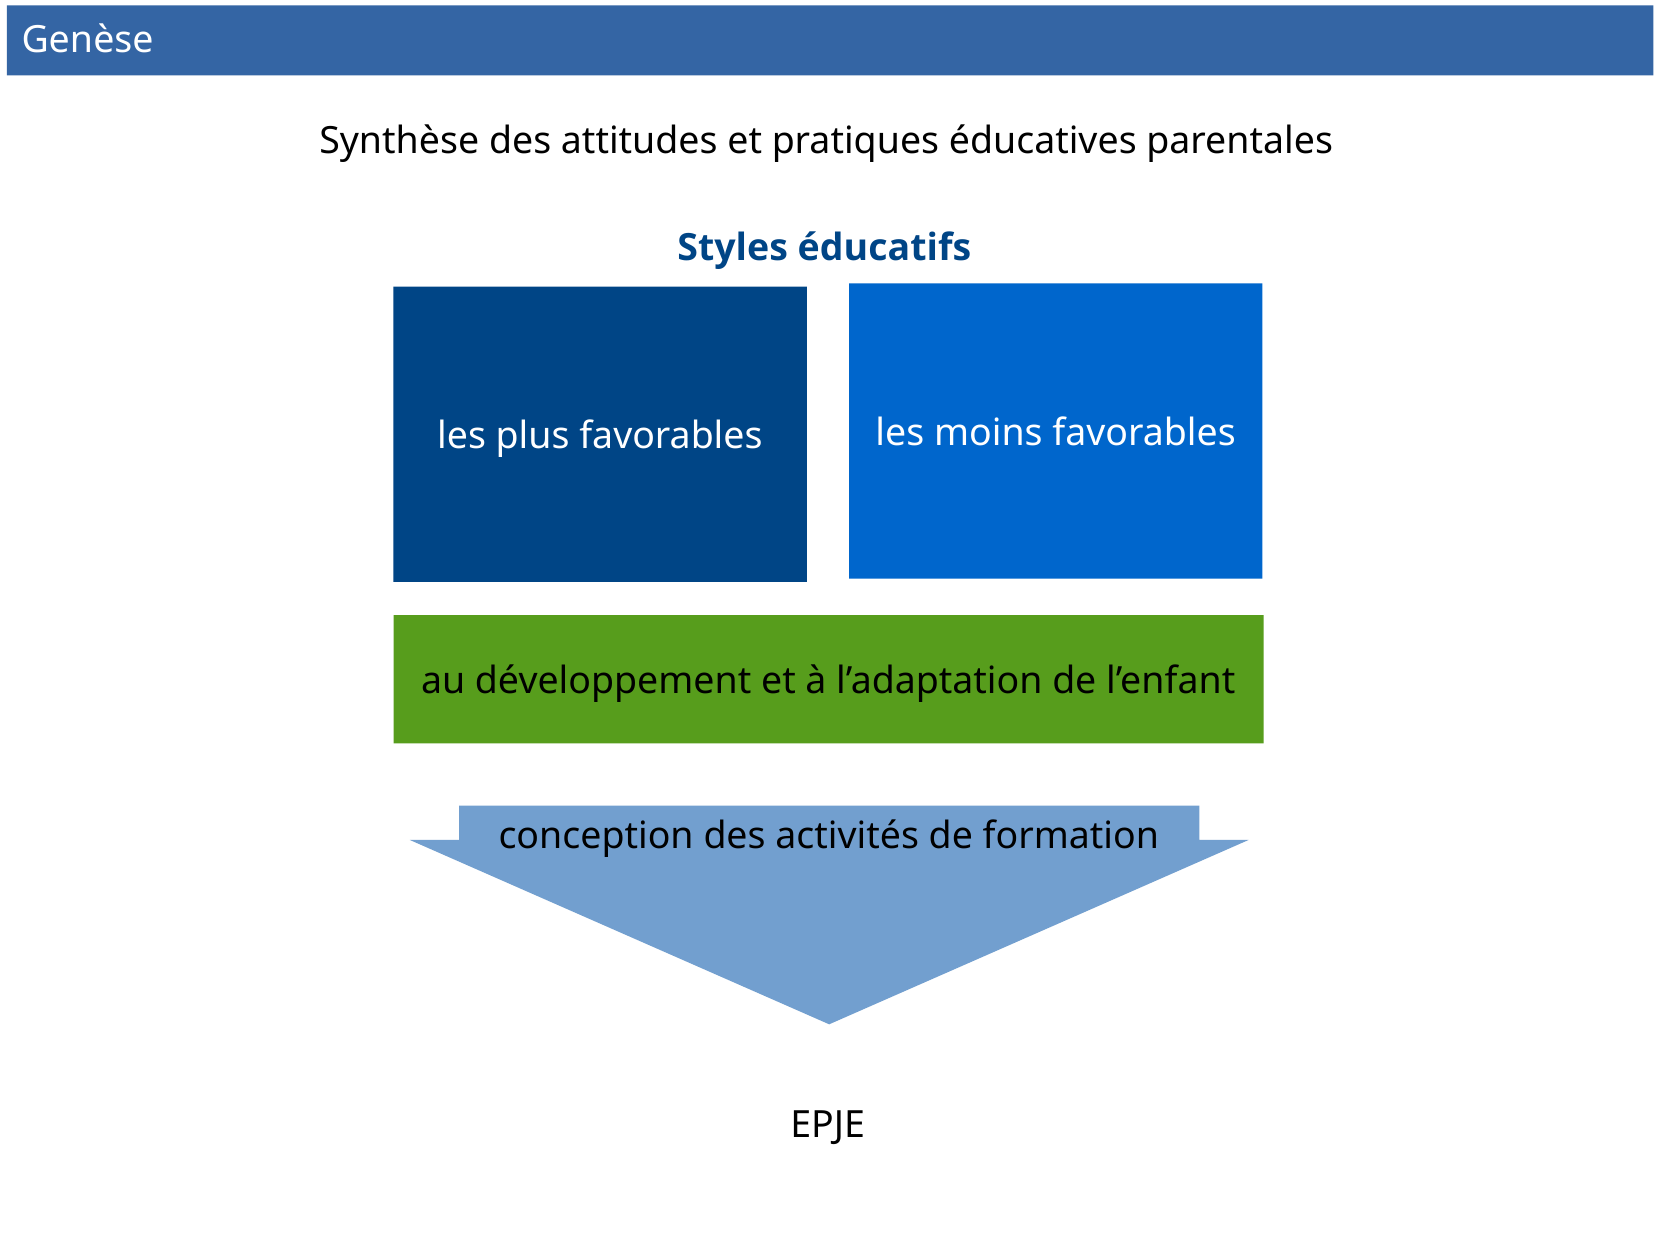

Genèse
Synthèse des attitudes et pratiques éducatives parentales
Styles éducatifs
les moins favorables
les plus favorables
au développement et à l’adaptation de l’enfant
conception des activités de formation
EPJE